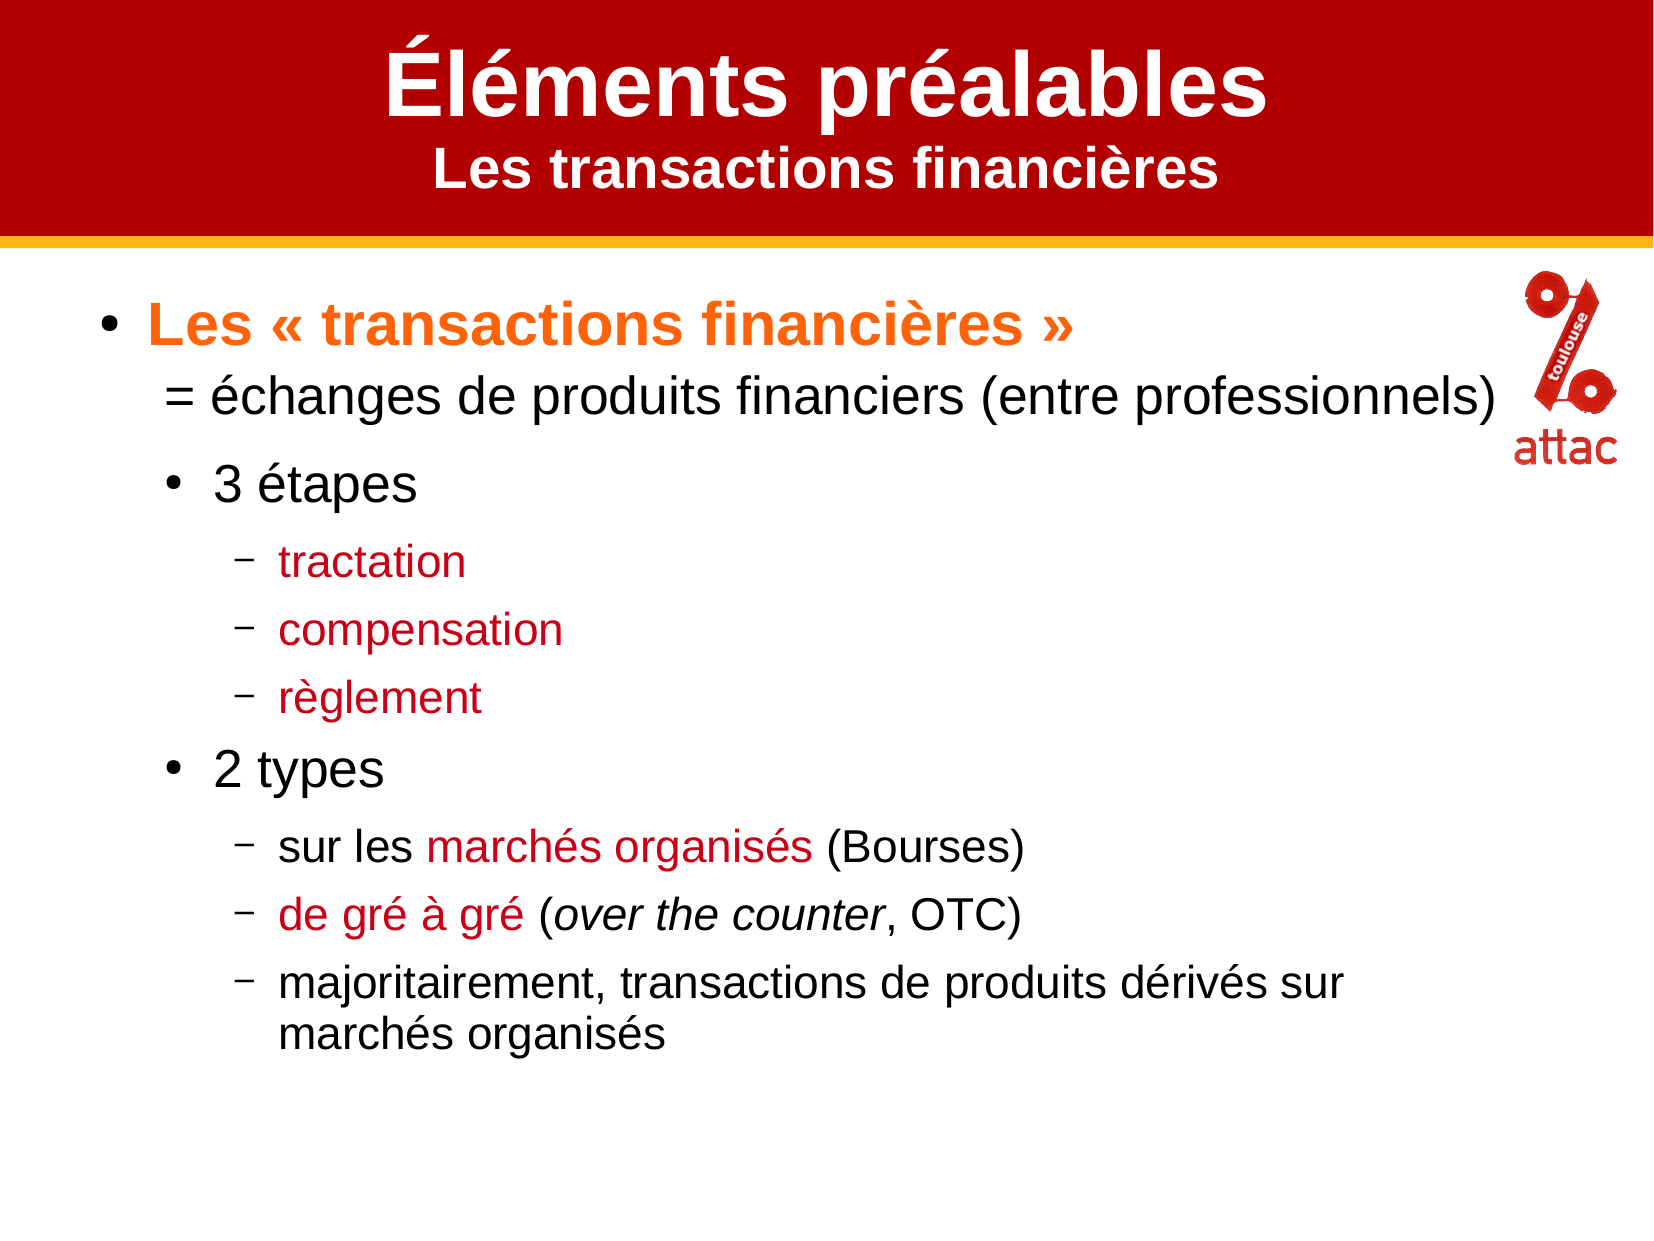

# Éléments préalables Les transactions financières
Les « transactions financières »
 = échanges de produits financiers (entre professionnels)
3 étapes
tractation
compensation
règlement
2 types
sur les marchés organisés (Bourses)
de gré à gré (over the counter, OTC)
majoritairement, transactions de produits dérivés sur marchés organisés